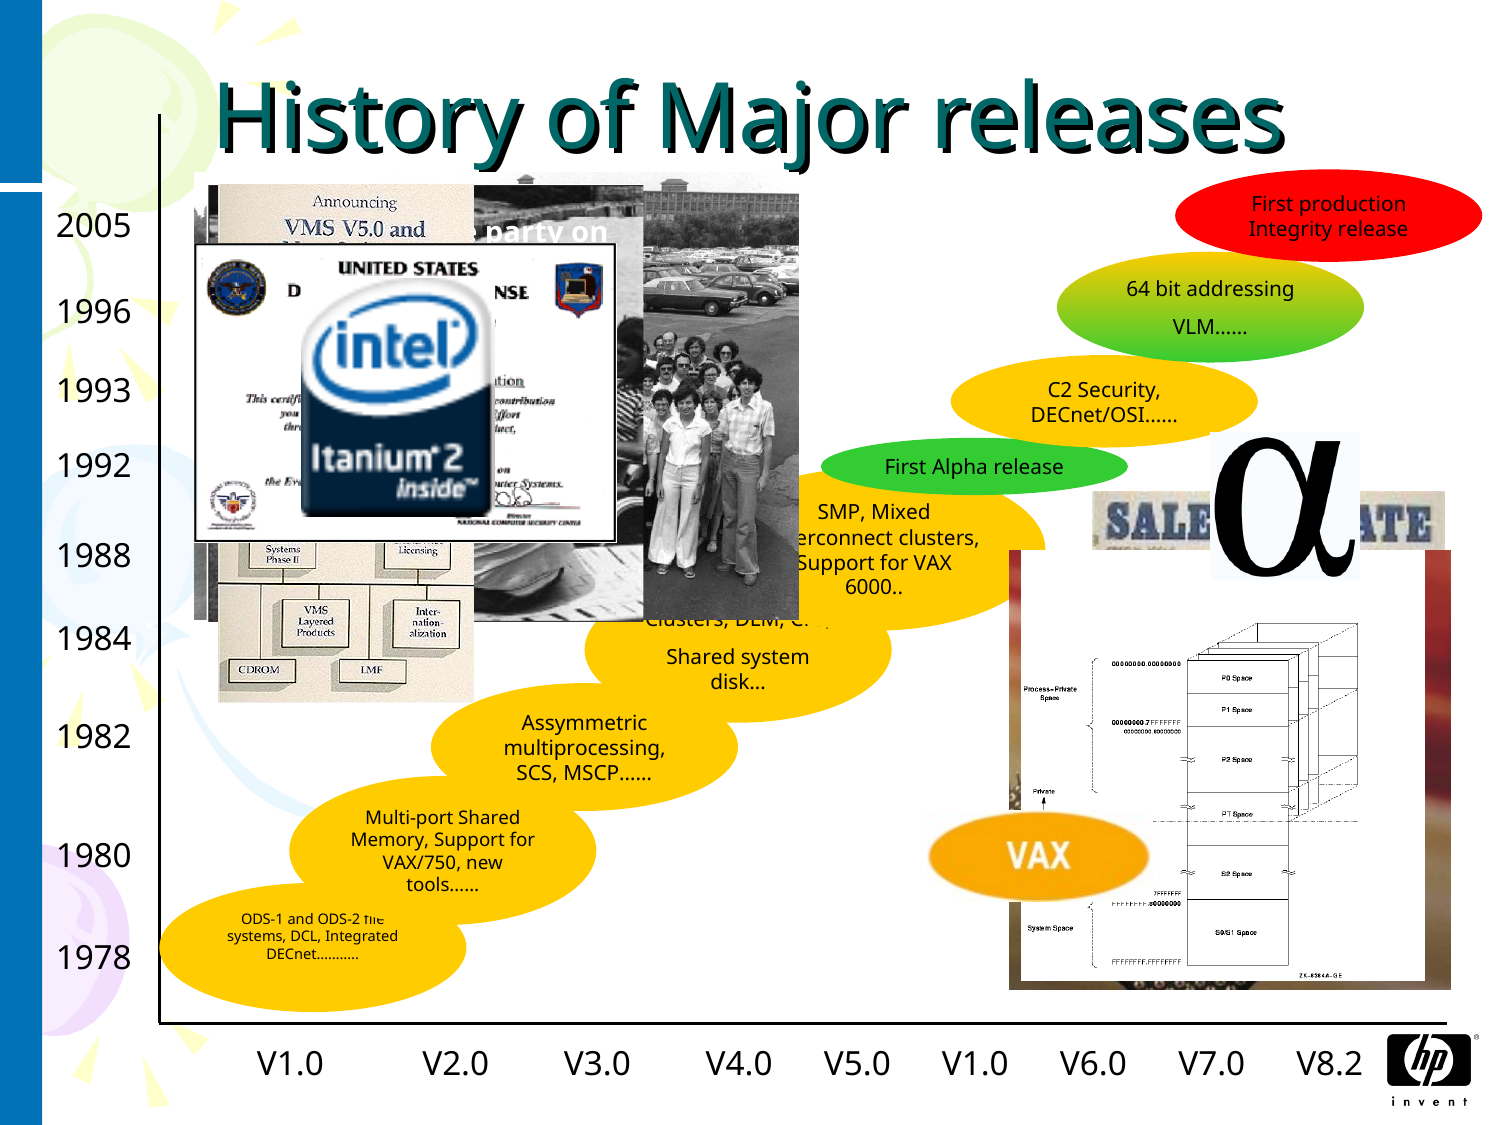

# History of Major releases
First production Integrity release
VMS V3.0 release party on Cape Cod
2005
64 bit addressing
VLM……
1996
C2 Security, DECnet/OSI......
1993
1992
First Alpha release
SMP, Mixed Interconnect clusters, Support for VAX 6000..
1988
Clusters, DLM, CFS,
Shared system disk…
1984
Assymmetric multiprocessing, SCS, MSCP……
1982
Multi-port Shared Memory, Support for VAX/750, new tools……
1980
ODS-1 and ODS-2 file systems, DCL, Integrated DECnet………..
1978
V1.0
V2.0
V3.0
V4.0
V5.0
V1.0
V6.0
V7.0
V8.2